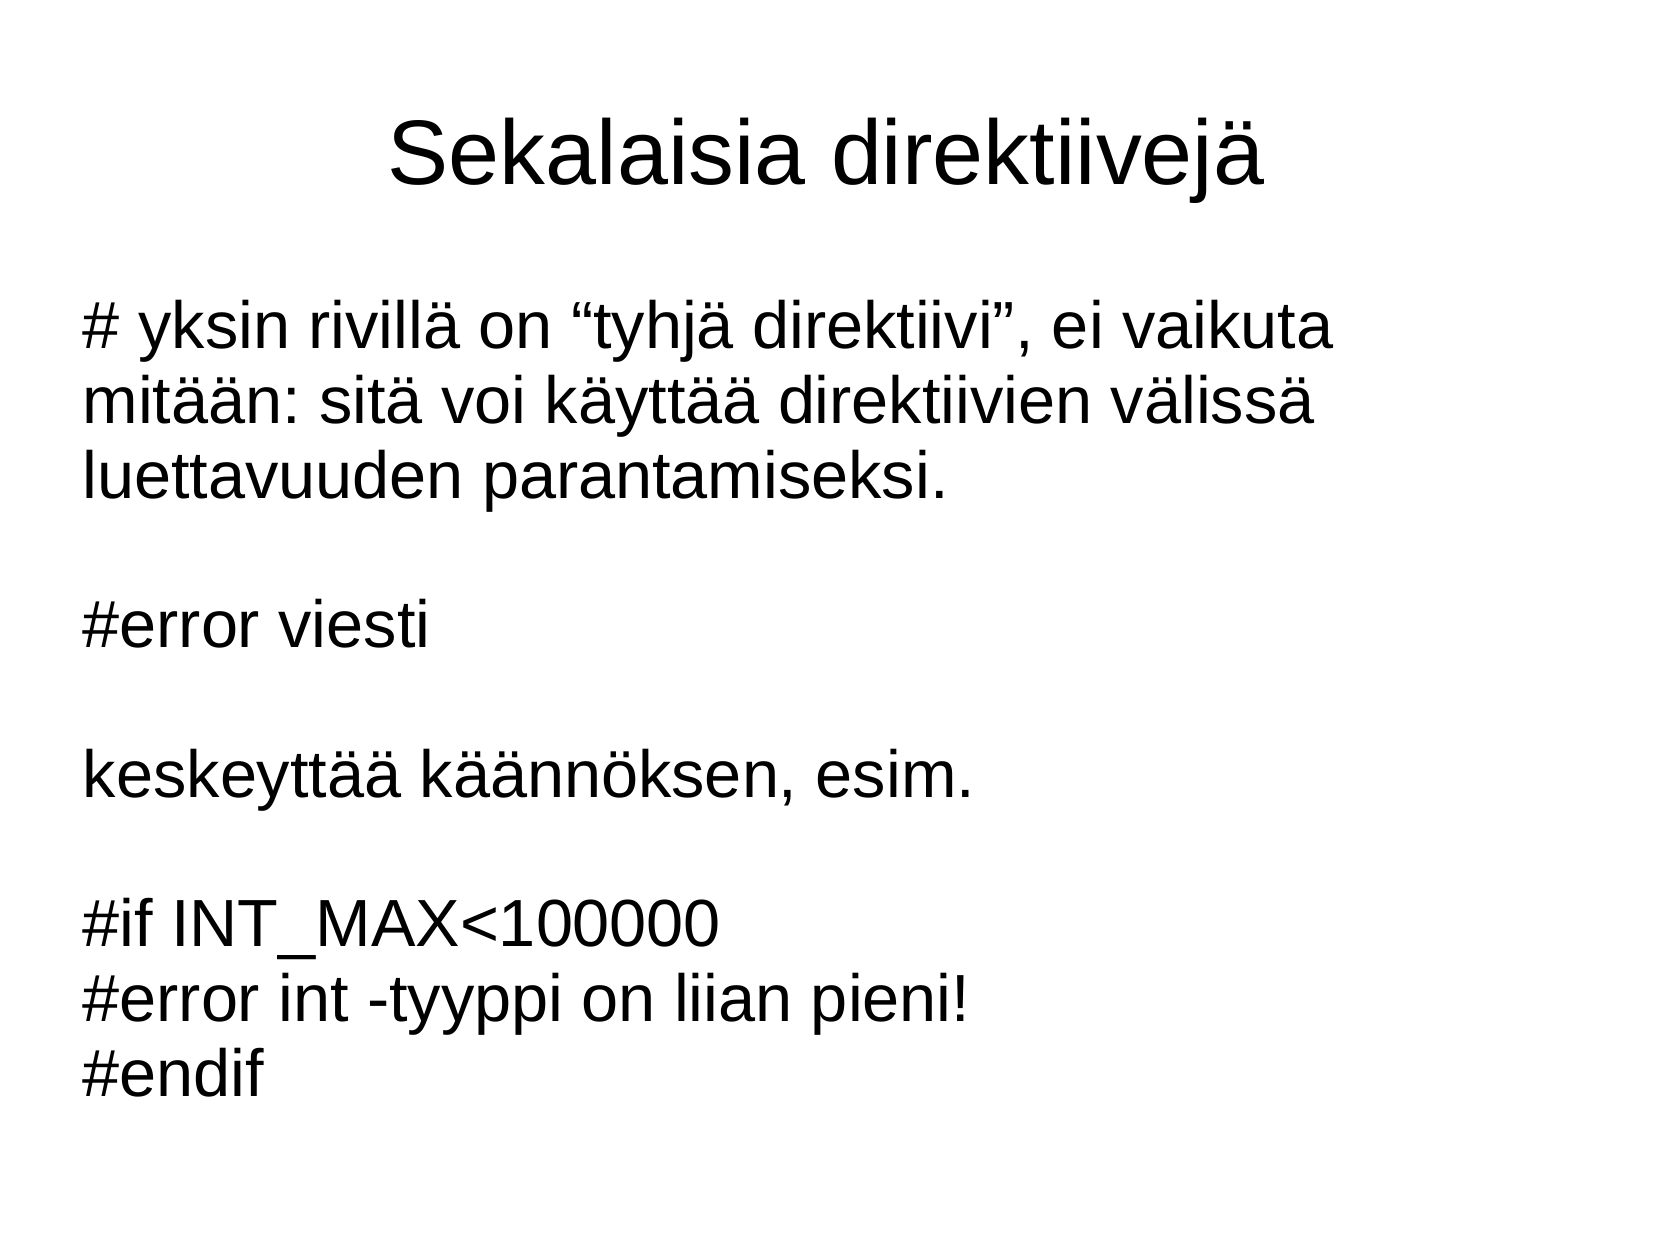

# Sekalaisia direktiivejä
# yksin rivillä on “tyhjä direktiivi”, ei vaikuta mitään: sitä voi käyttää direktiivien välissä luettavuuden parantamiseksi.
#error viesti
keskeyttää käännöksen, esim.
#if INT_MAX<100000
#error int -tyyppi on liian pieni!
#endif